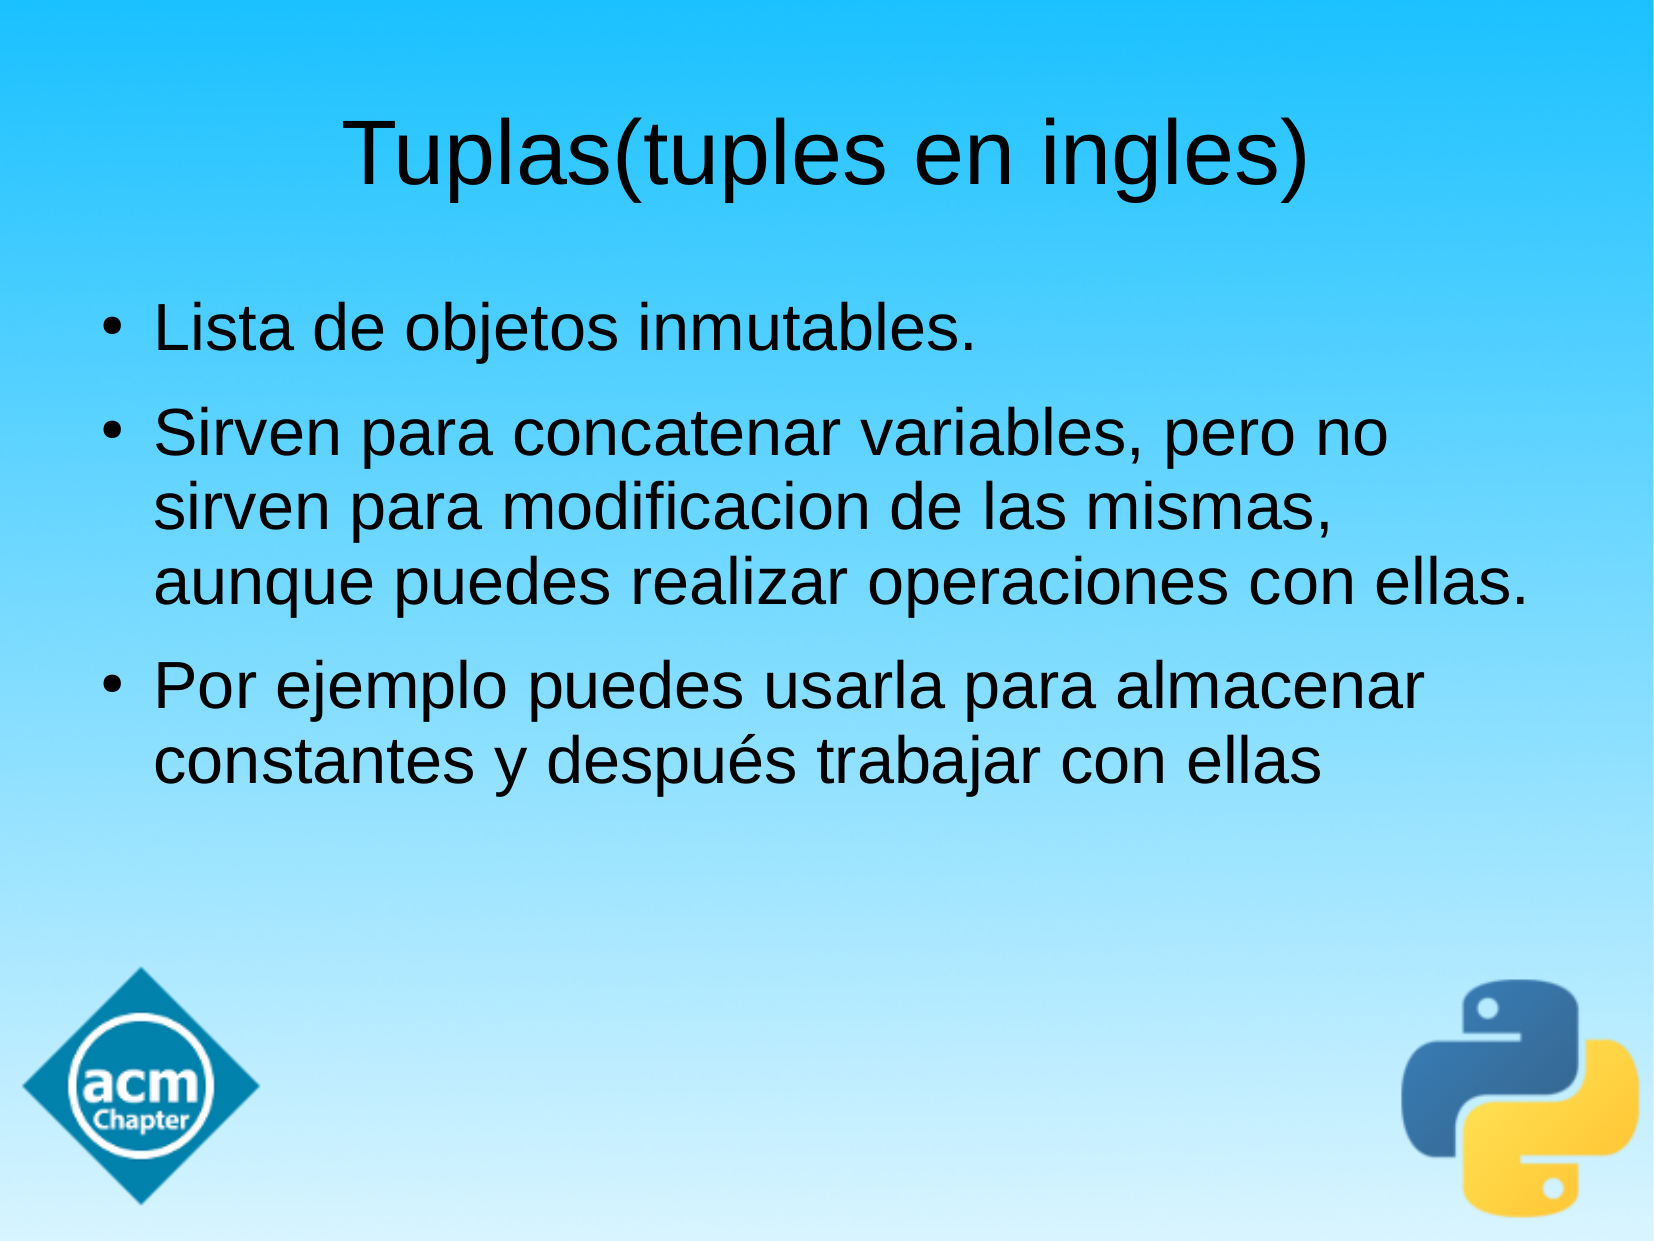

# Tuplas(tuples en ingles)
Lista de objetos inmutables.
Sirven para concatenar variables, pero no sirven para modificacion de las mismas, aunque puedes realizar operaciones con ellas.
Por ejemplo puedes usarla para almacenar constantes y después trabajar con ellas